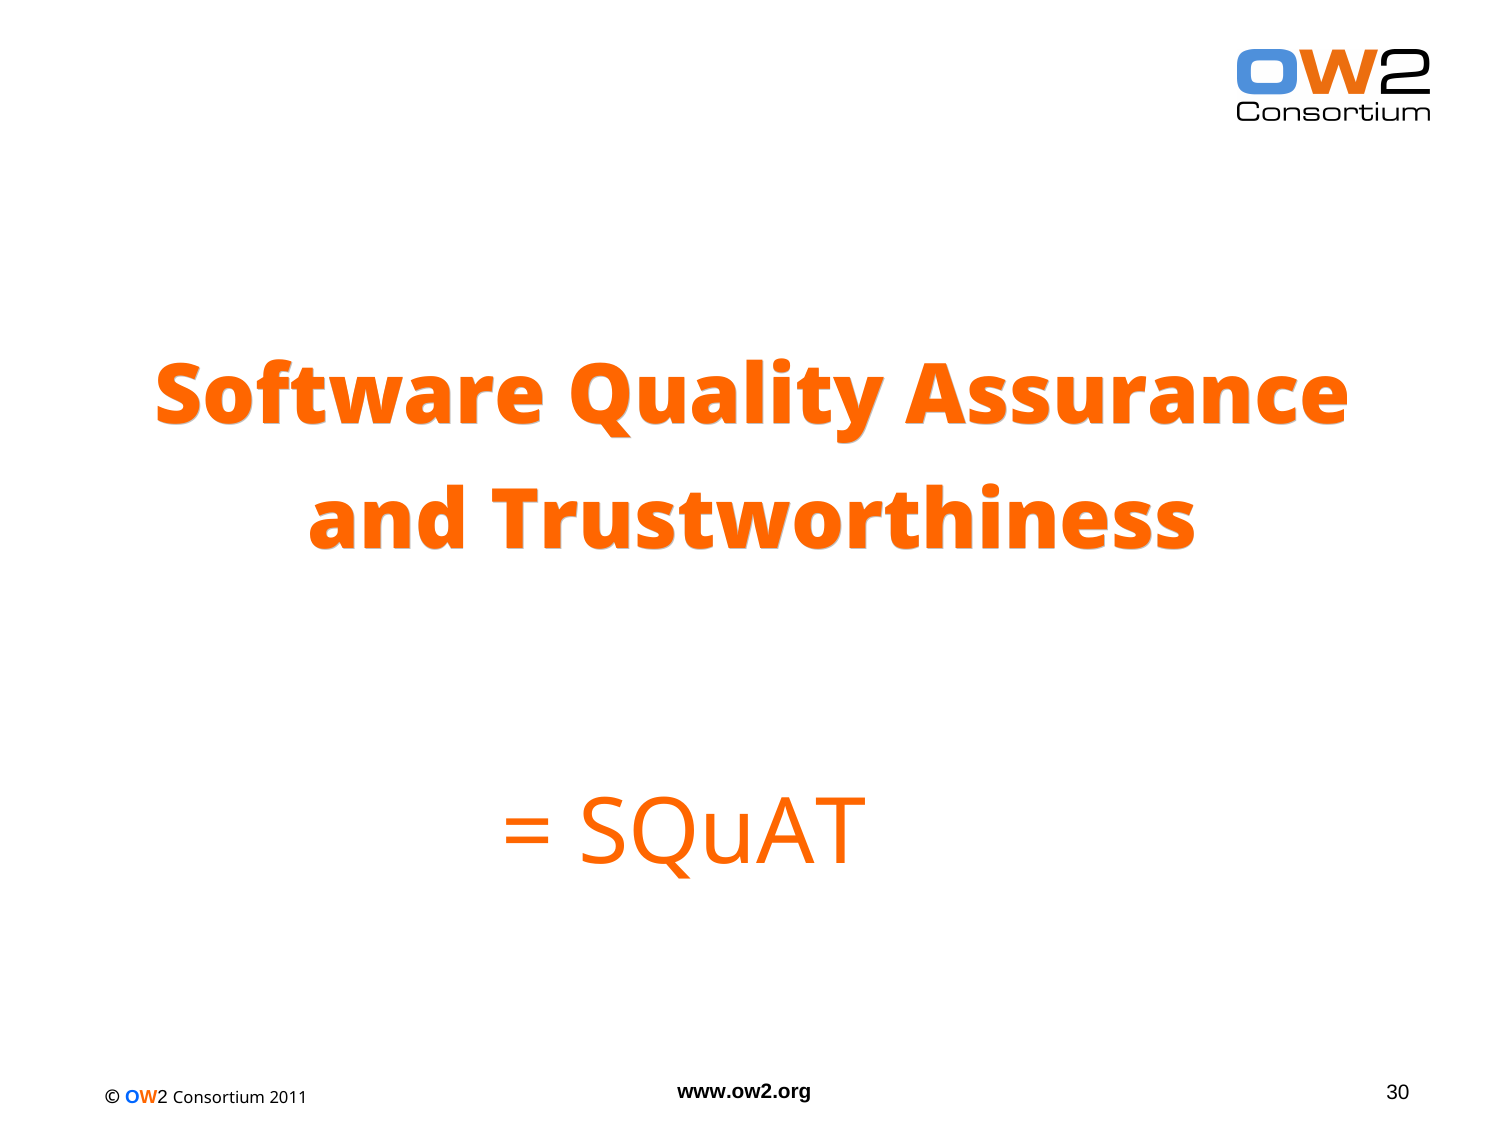

Software Quality Assurance and Trustworthiness
# = SQuAT
30